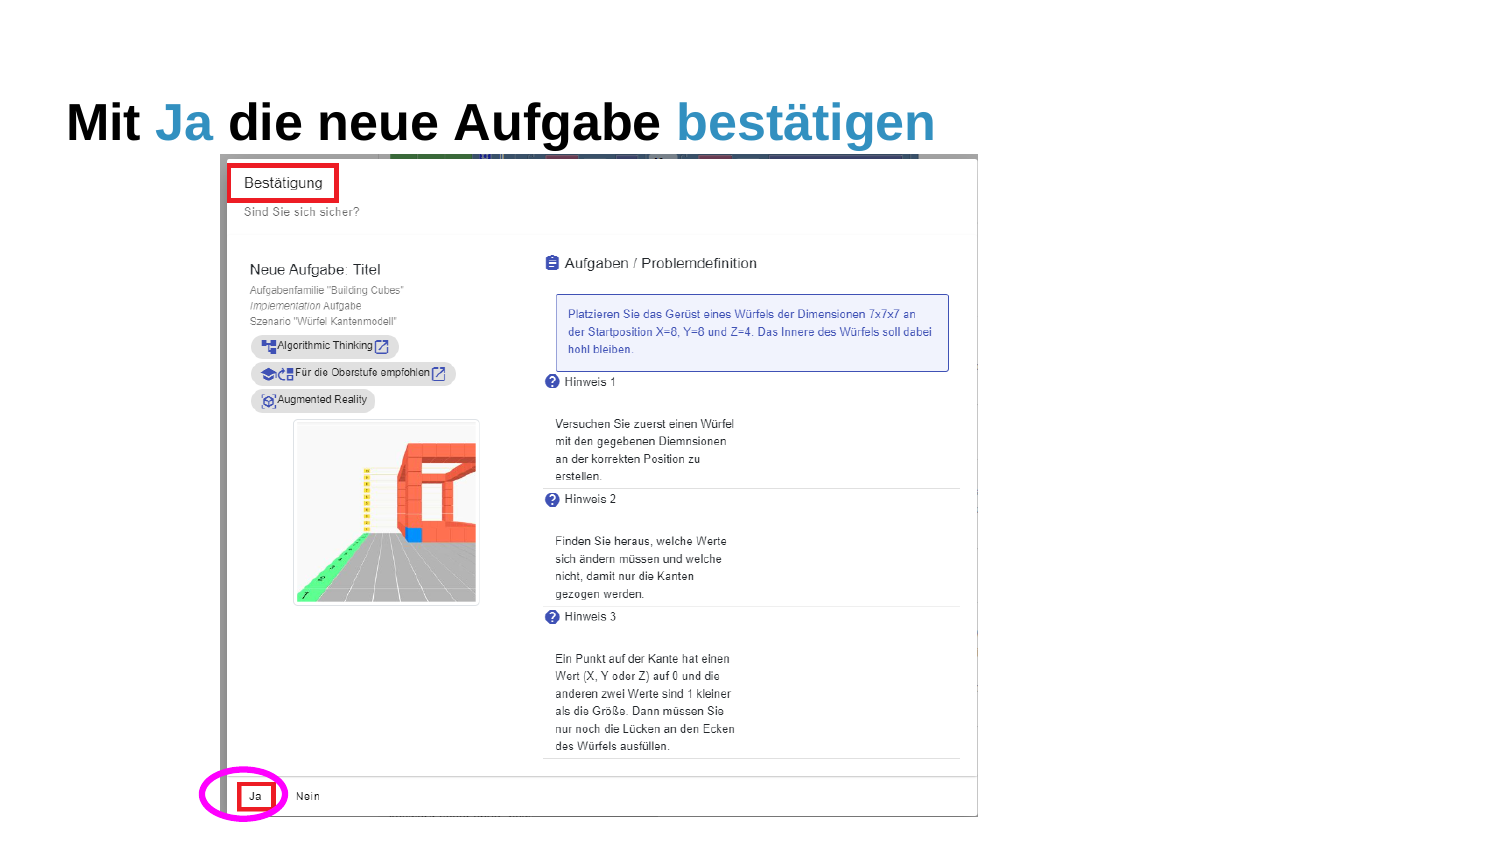

# Mit Ja die neue Aufgabe bestätigen